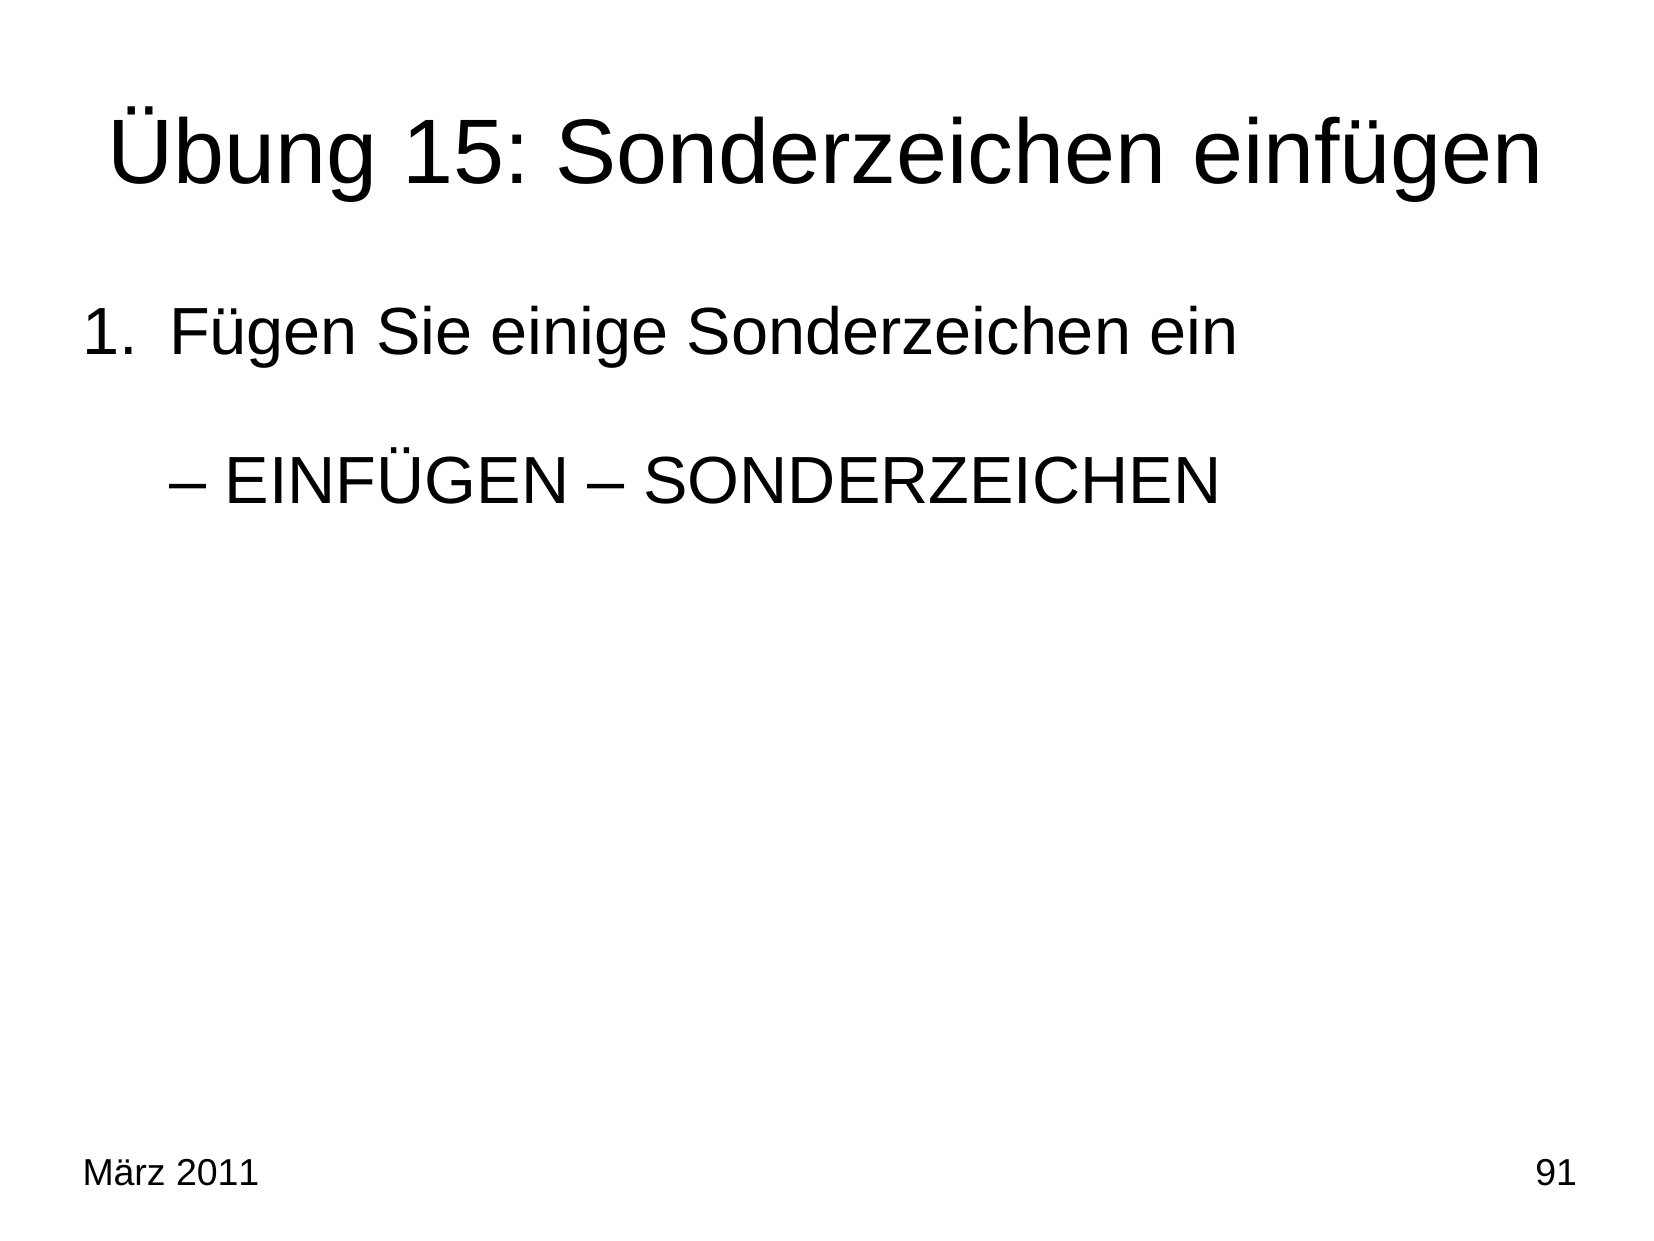

# Übung 15: Sonderzeichen einfügen
Fügen Sie einige Sonderzeichen ein
– EINFÜGEN – SONDERZEICHEN
März 2011
91